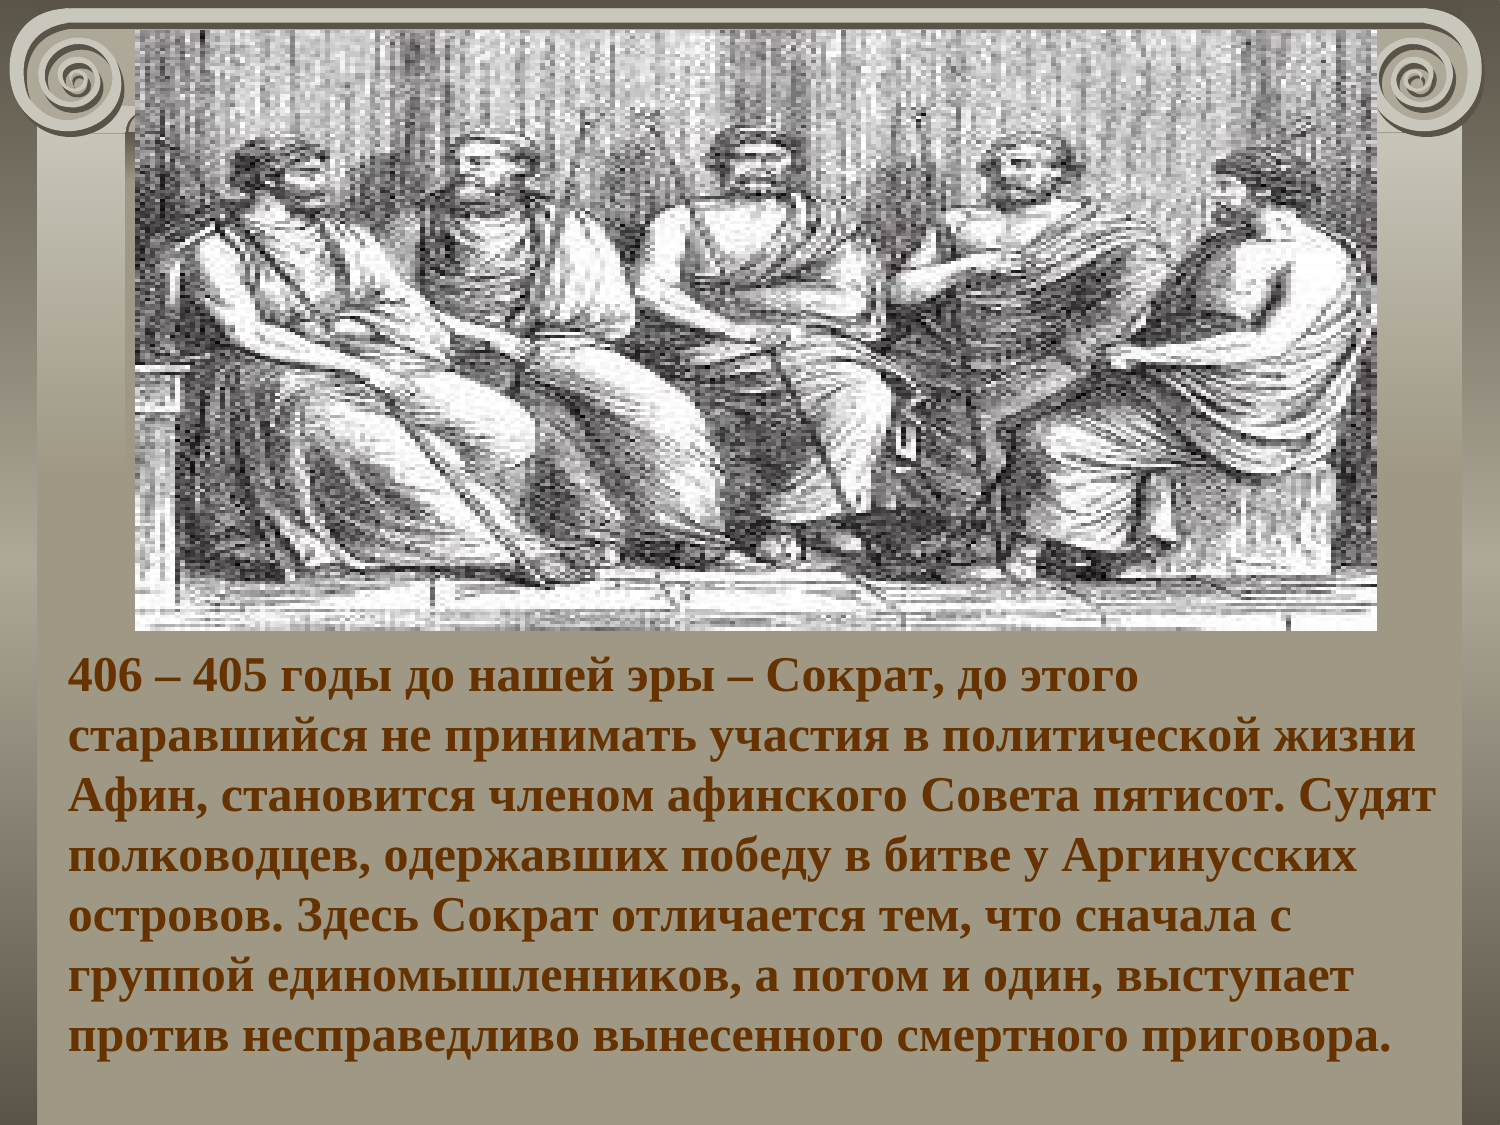

406 – 405 годы до нашей эры – Сократ, до этого старавшийся не принимать участия в политической жизни Афин, становится членом афинского Совета пятисот. Судят полководцев, одержавших победу в битве у Аргинусских островов. Здесь Сократ отличается тем, что сначала с группой единомышленников, а потом и один, выступает против несправедливо вынесенного смертного приговора.